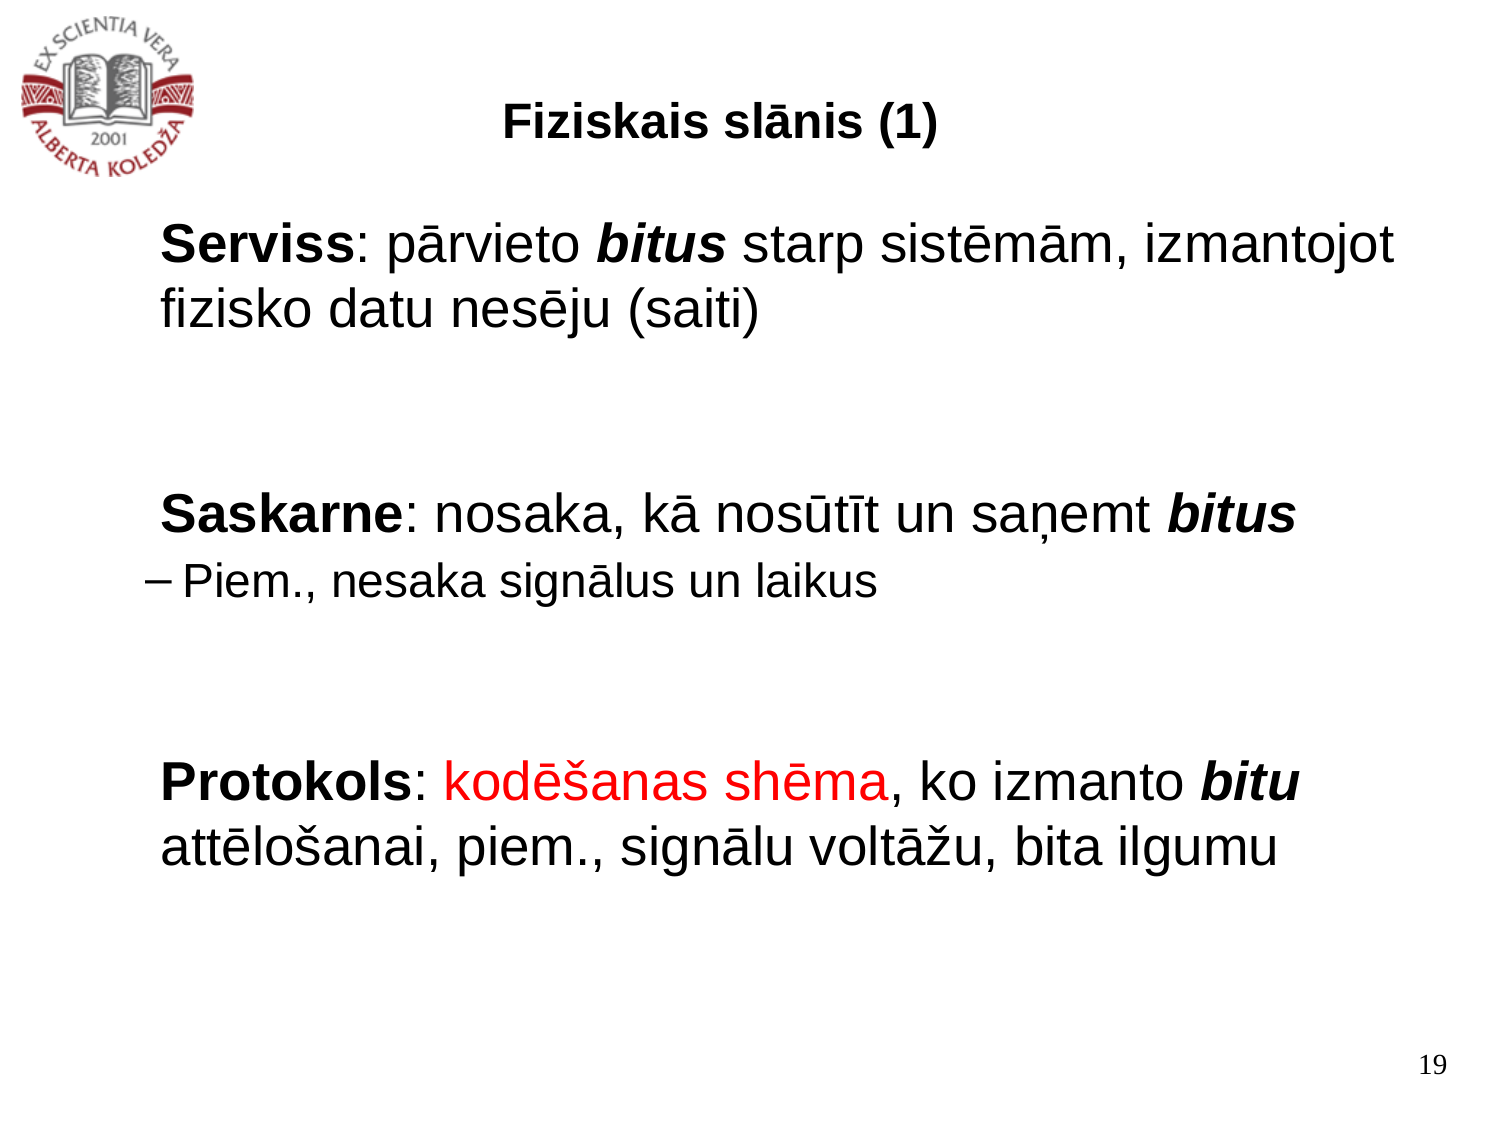

# Fiziskais slānis (1)
Serviss: pārvieto bitus starp sistēmām, izmantojot fizisko datu nesēju (saiti)
Saskarne: nosaka, kā nosūtīt un saņemt bitus
Piem., nesaka signālus un laikus
Protokols: kodēšanas shēma, ko izmanto bitu attēlošanai, piem., signālu voltāžu, bita ilgumu